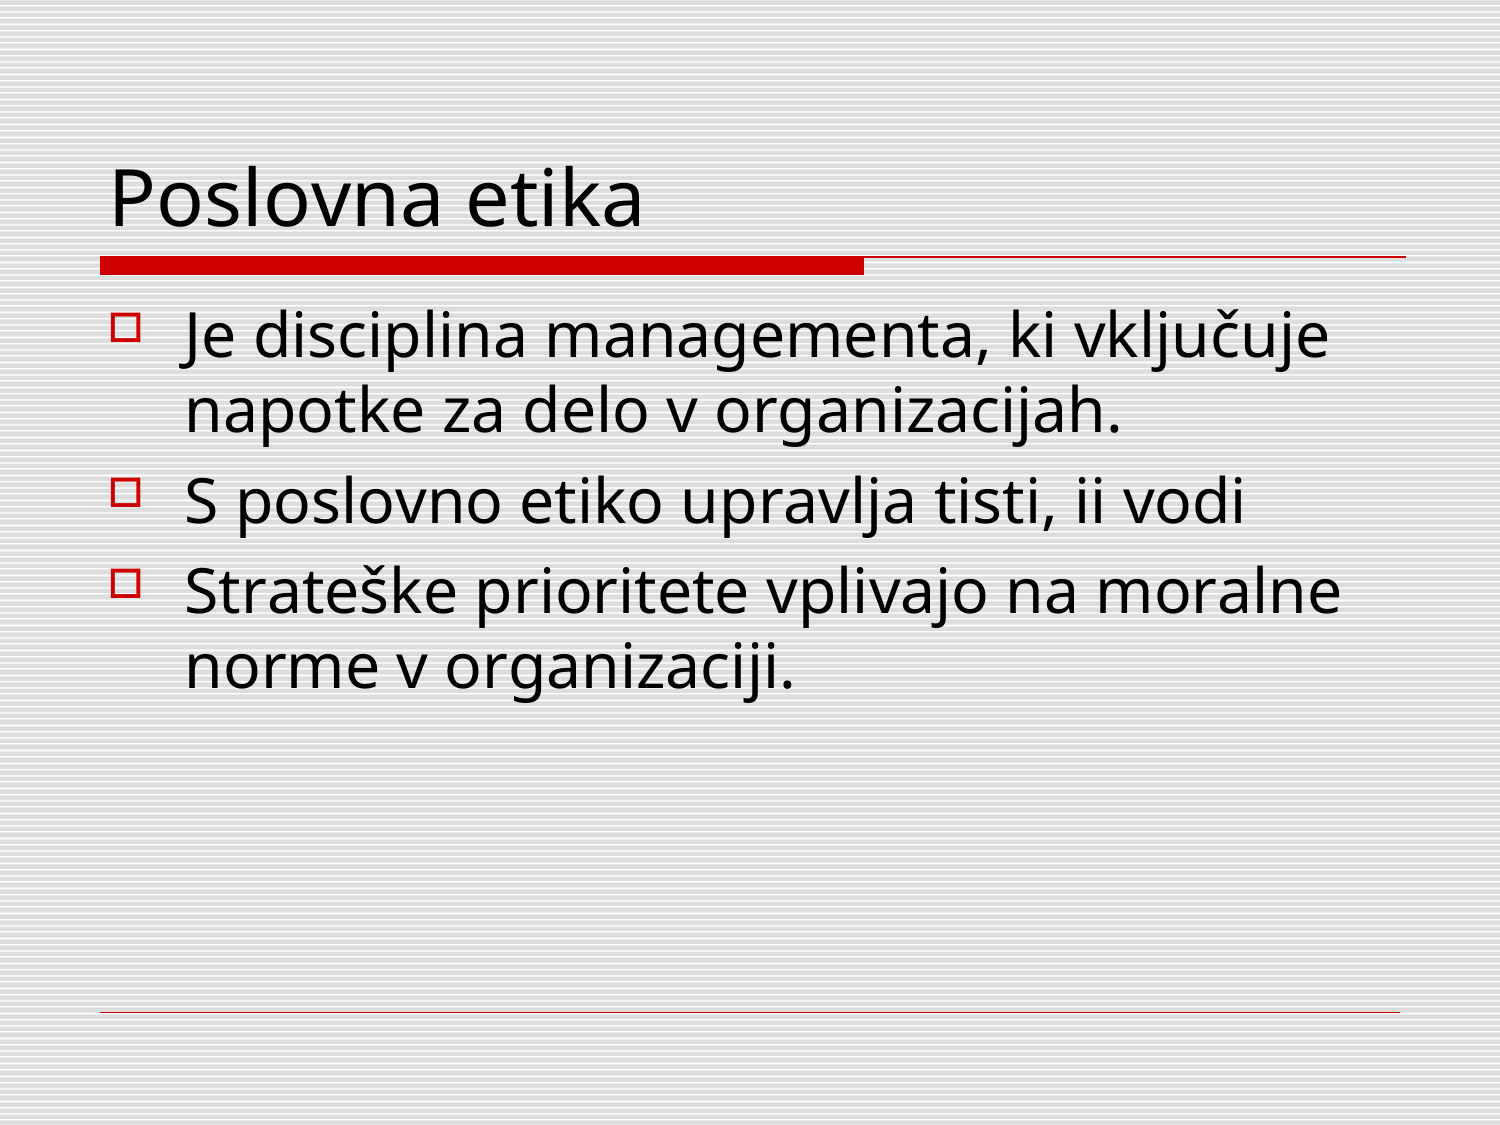

# Poslovna etika
Je disciplina managementa, ki vključuje napotke za delo v organizacijah.
S poslovno etiko upravlja tisti, ii vodi
Strateške prioritete vplivajo na moralne norme v organizaciji.